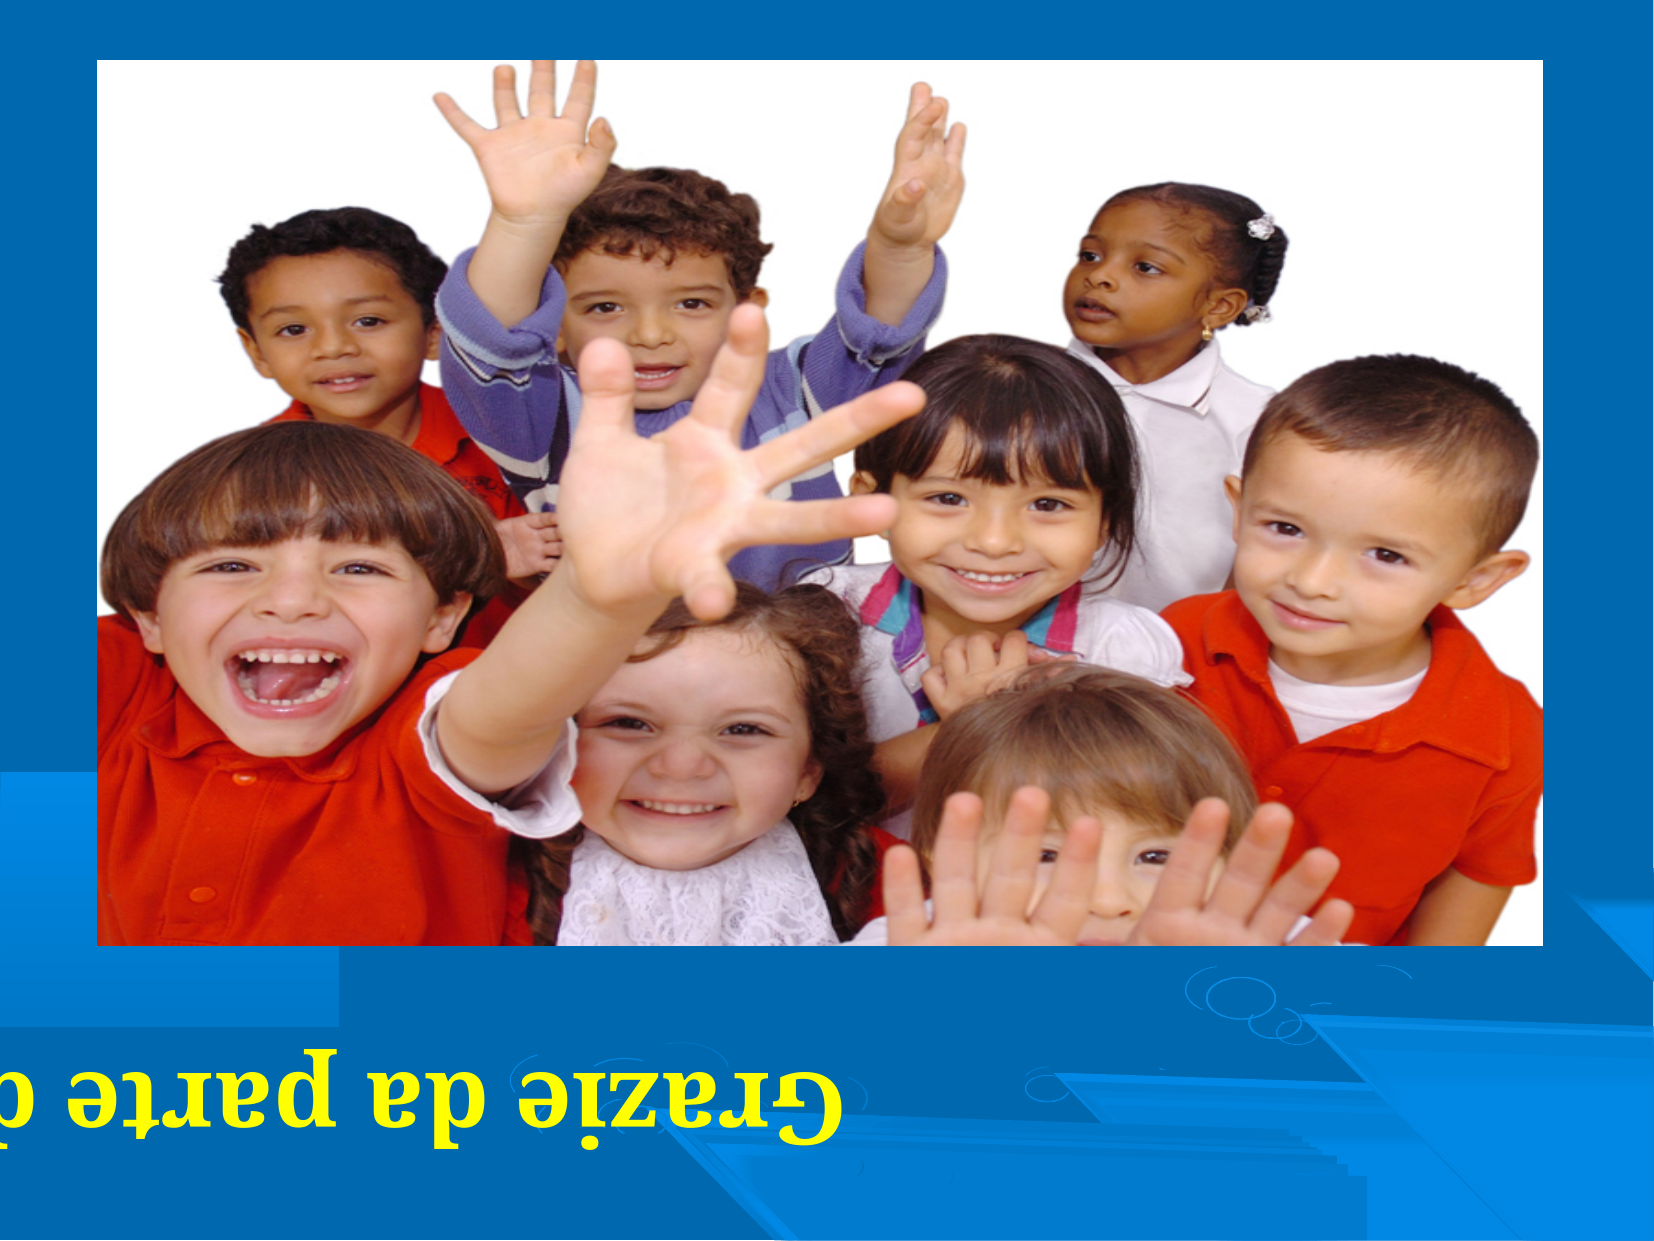

Grazie da parte di tutti i bambini